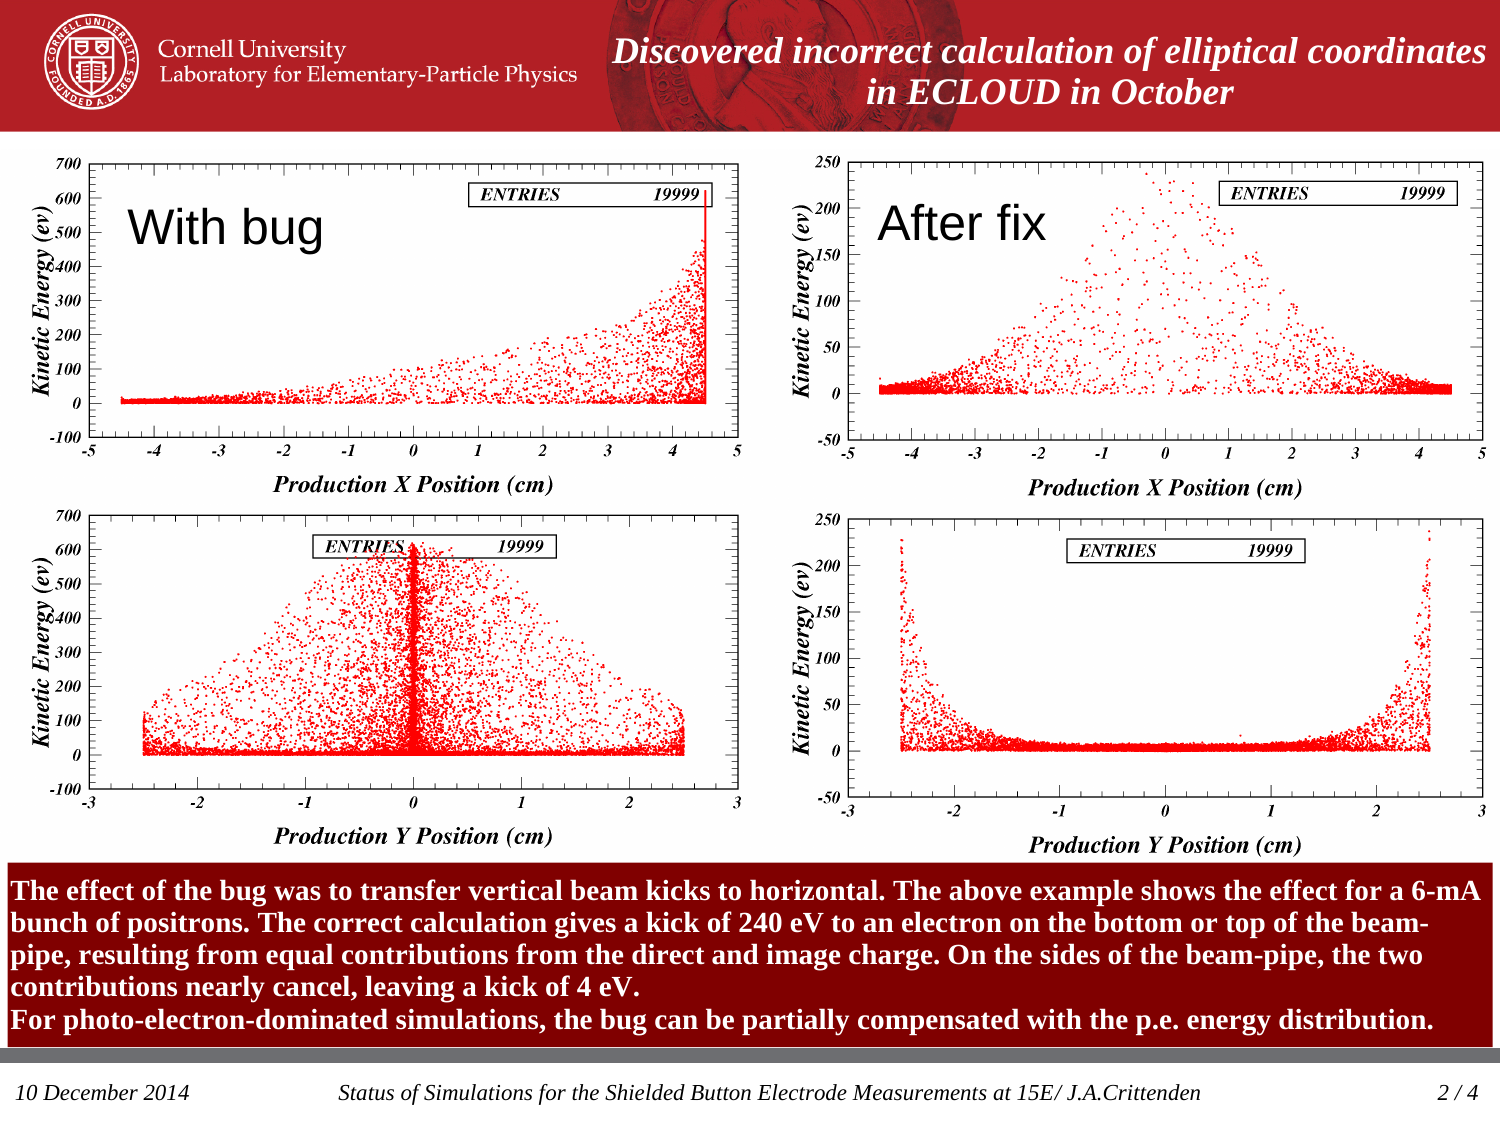

# Discovered incorrect calculation of elliptical coordinates in ECLOUD in October
After fix
With bug
The effect of the bug was to transfer vertical beam kicks to horizontal. The above example shows the effect for a 6-mA bunch of positrons. The correct calculation gives a kick of 240 eV to an electron on the bottom or top of the beam-pipe, resulting from equal contributions from the direct and image charge. On the sides of the beam-pipe, the two contributions nearly cancel, leaving a kick of 4 eV.
For photo-electron-dominated simulations, the bug can be partially compensated with the p.e. energy distribution.